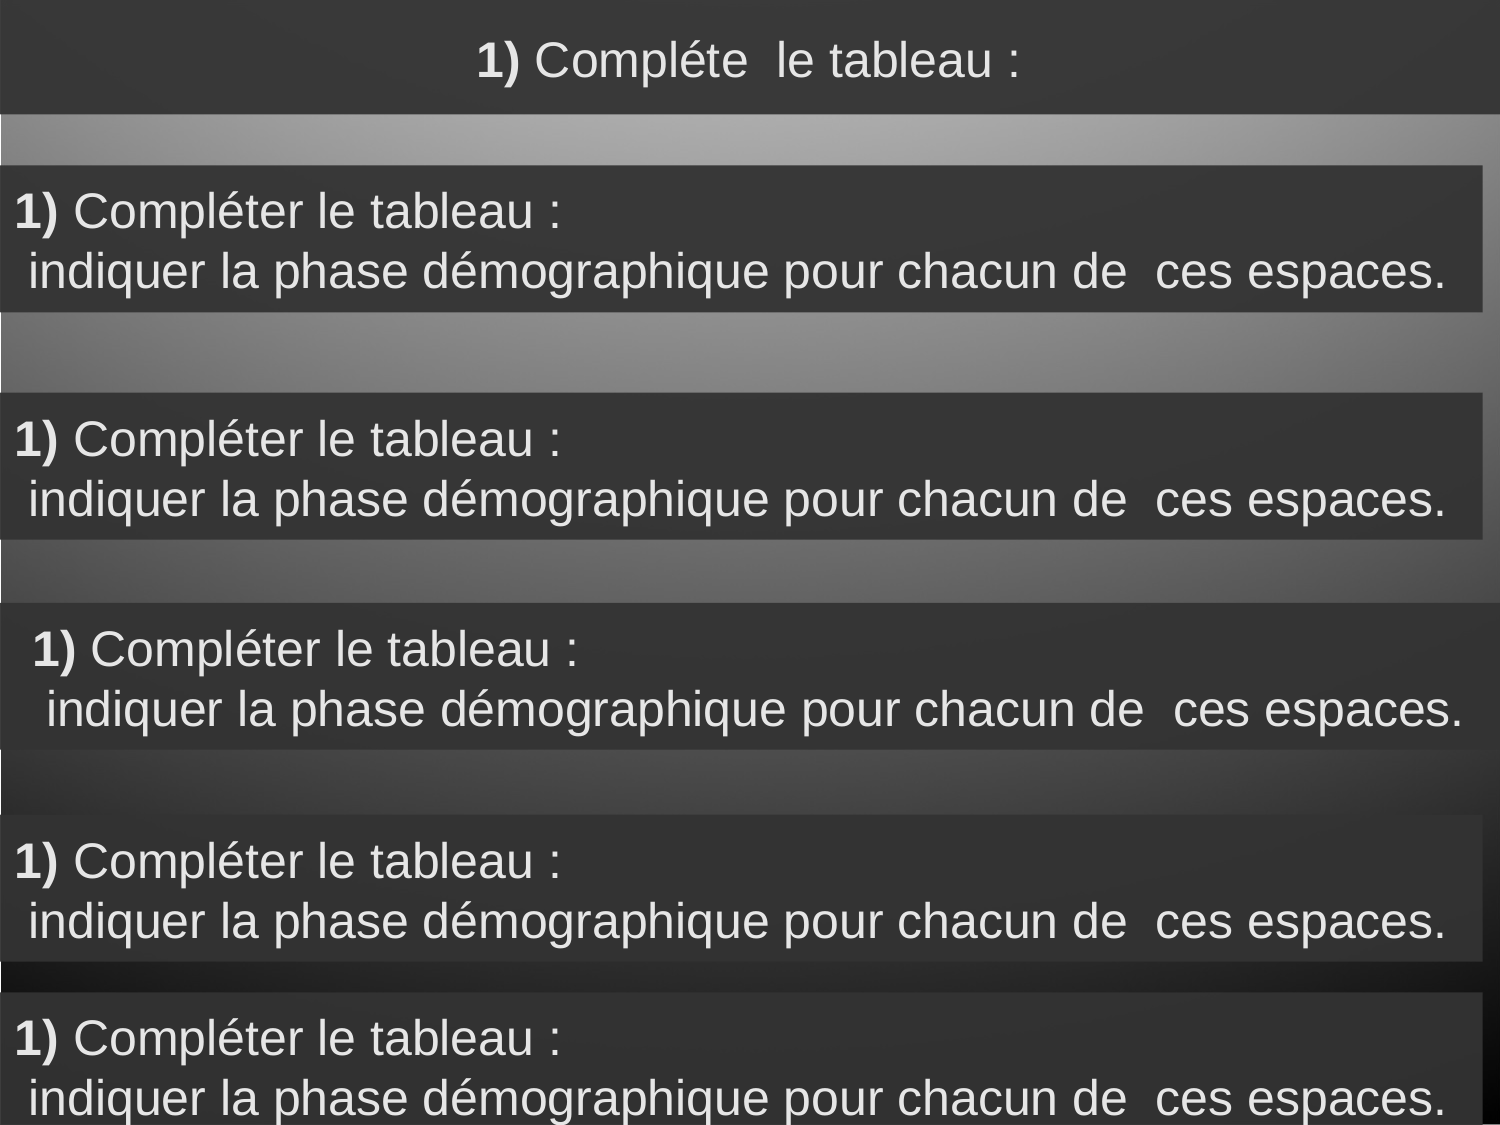

1) Compléte le tableau :
1) Compléter le tableau :
 indiquer la phase démographique pour chacun de ces espaces.
1) Compléter le tableau :
 indiquer la phase démographique pour chacun de ces espaces.
1) Compléter le tableau :
 indiquer la phase démographique pour chacun de ces espaces.
1) Compléter le tableau :
 indiquer la phase démographique pour chacun de ces espaces.
1) Compléter le tableau :
 indiquer la phase démographique pour chacun de ces espaces.